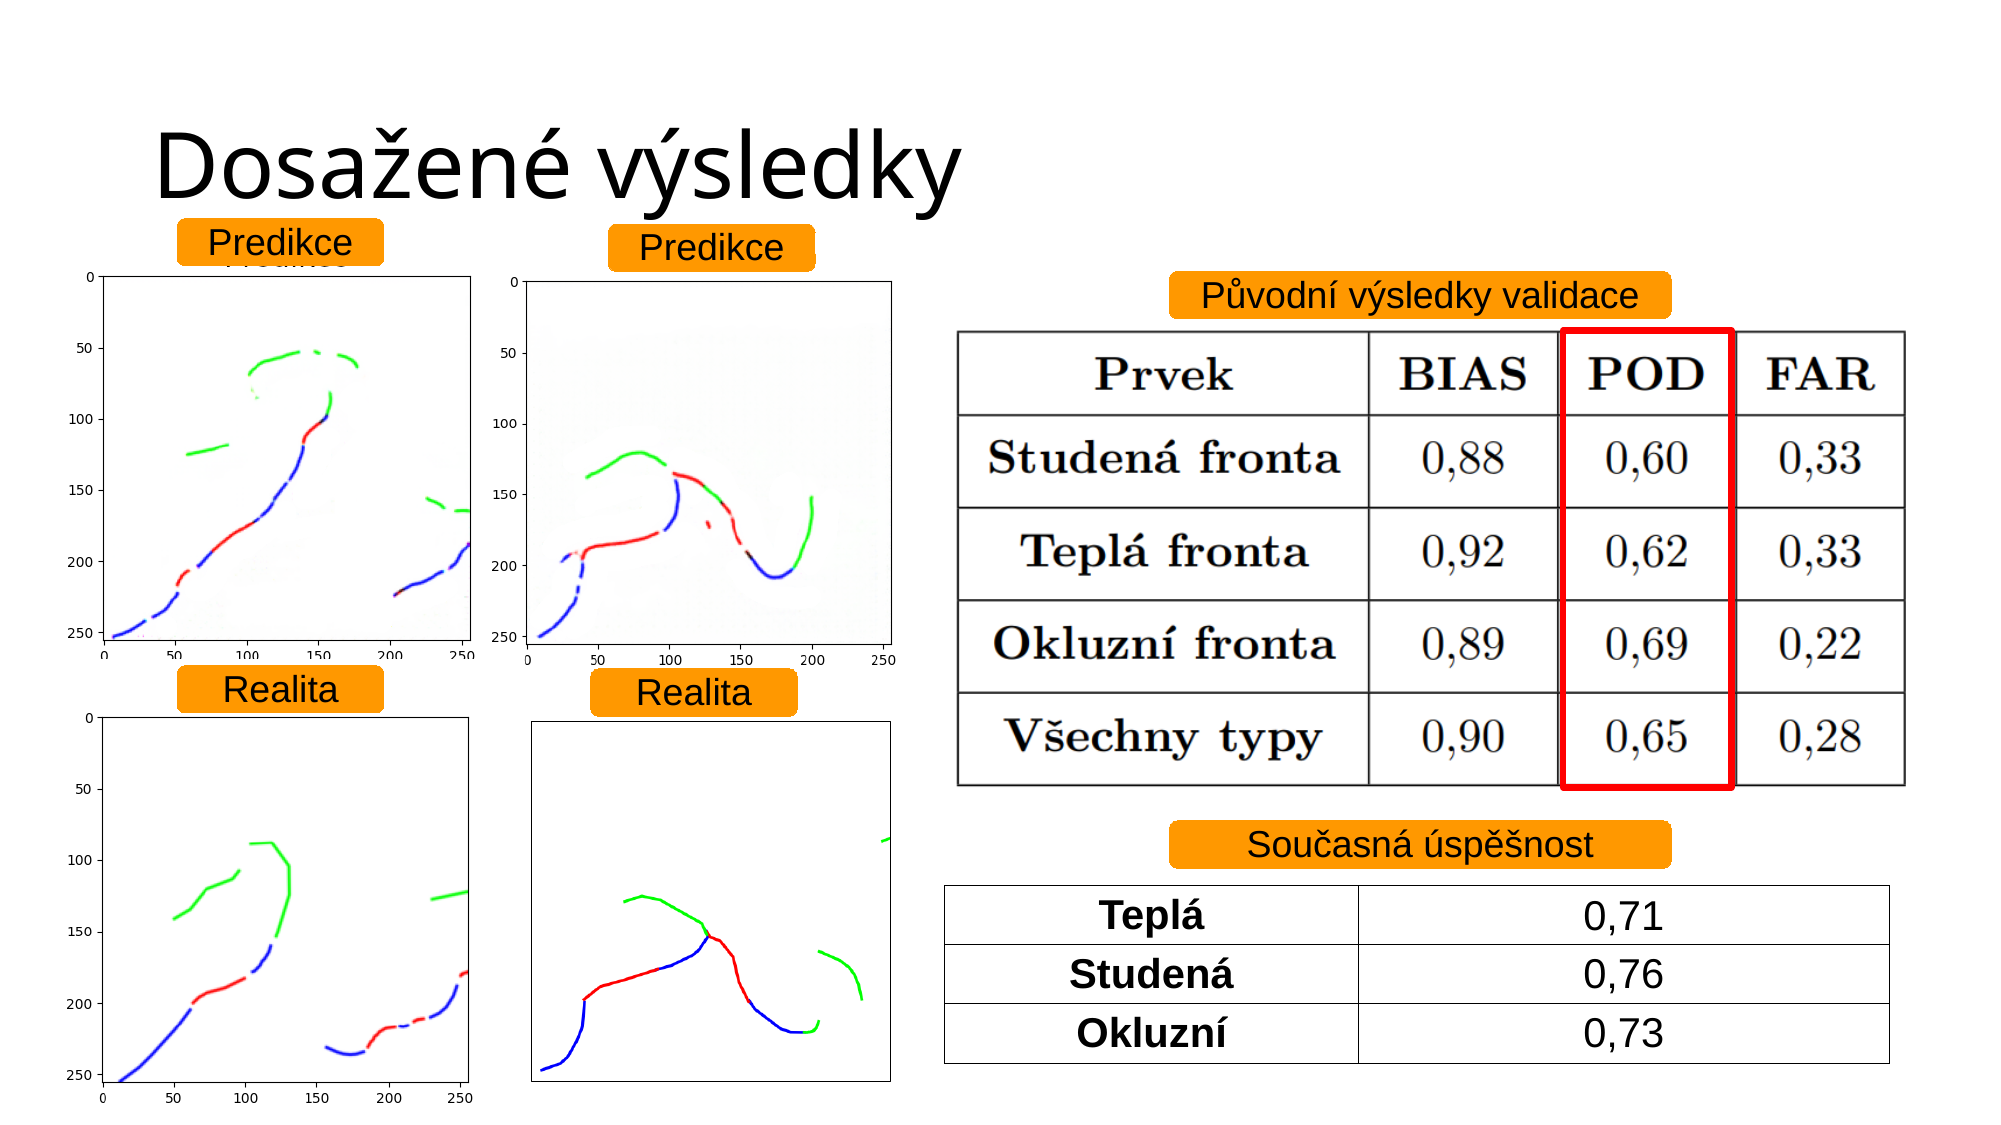

# Dosažené výsledky
Predikce
Predikce
Původní výsledky validace
Realita
Realita
Současná úspěšnost
Teplá
0,71
0,76
Studená
Okluzní
0,73